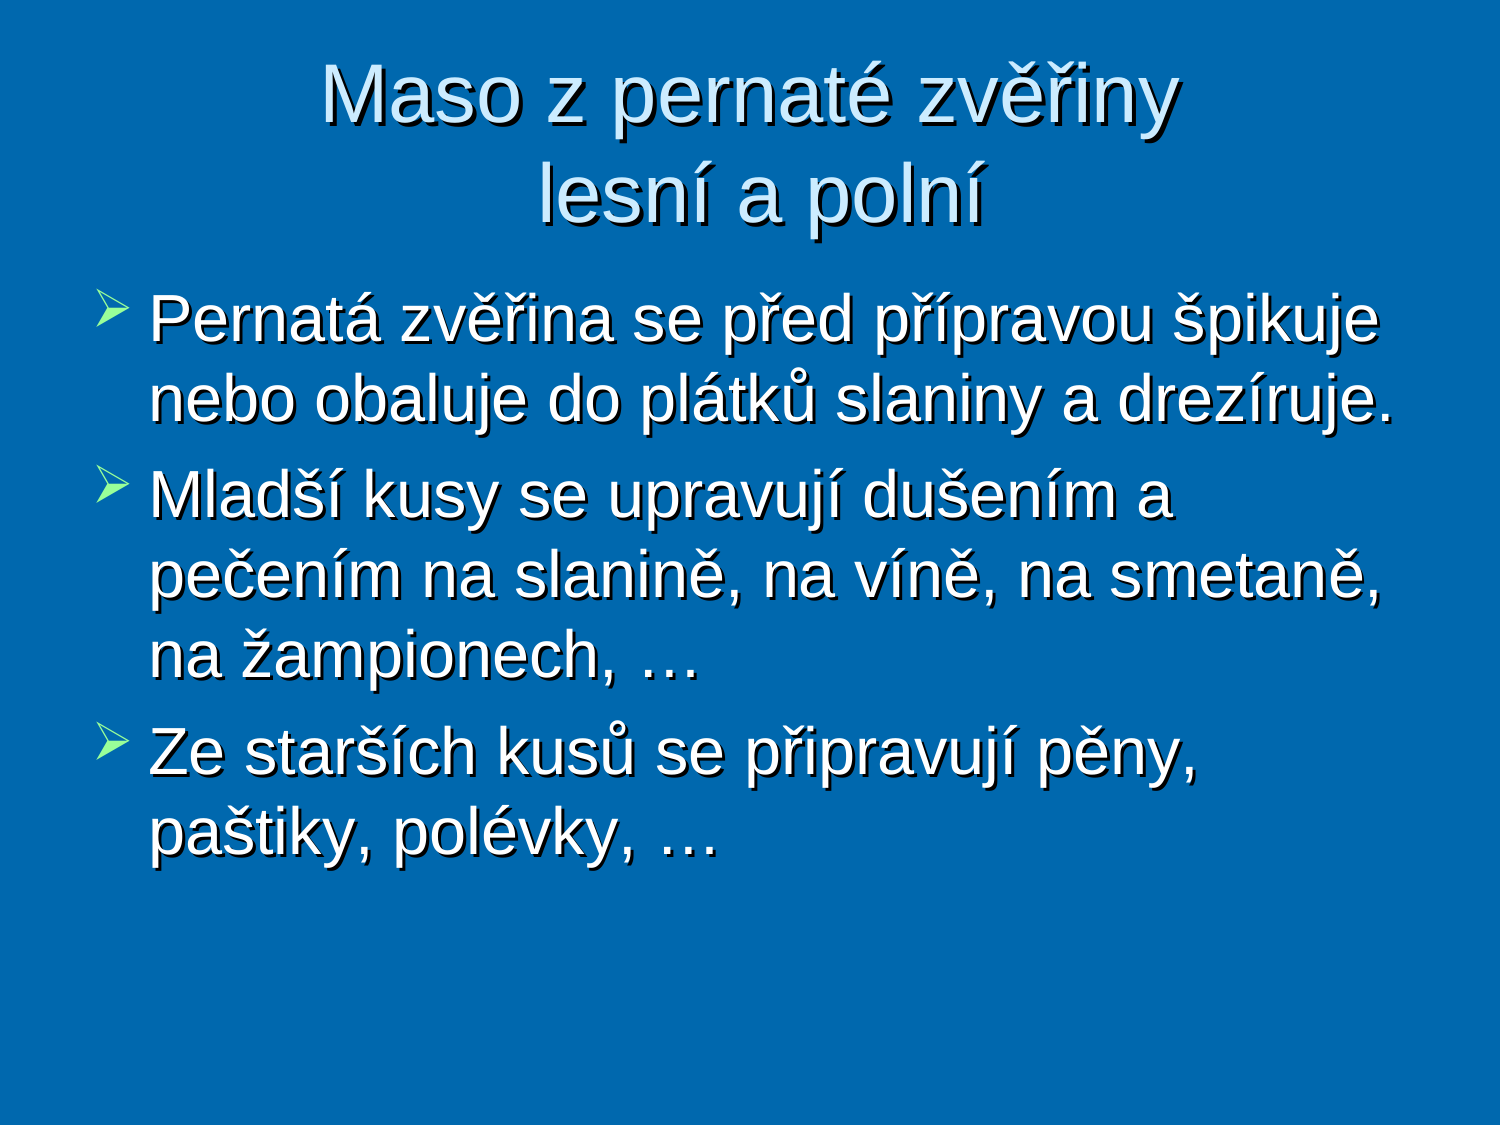

# Maso z pernaté zvěřiny lesní a polní
Pernatá zvěřina se před přípravou špikuje nebo obaluje do plátků slaniny a drezíruje.
Mladší kusy se upravují dušením a pečením na slanině, na víně, na smetaně, na žampionech, …
Ze starších kusů se připravují pěny, paštiky, polévky, …